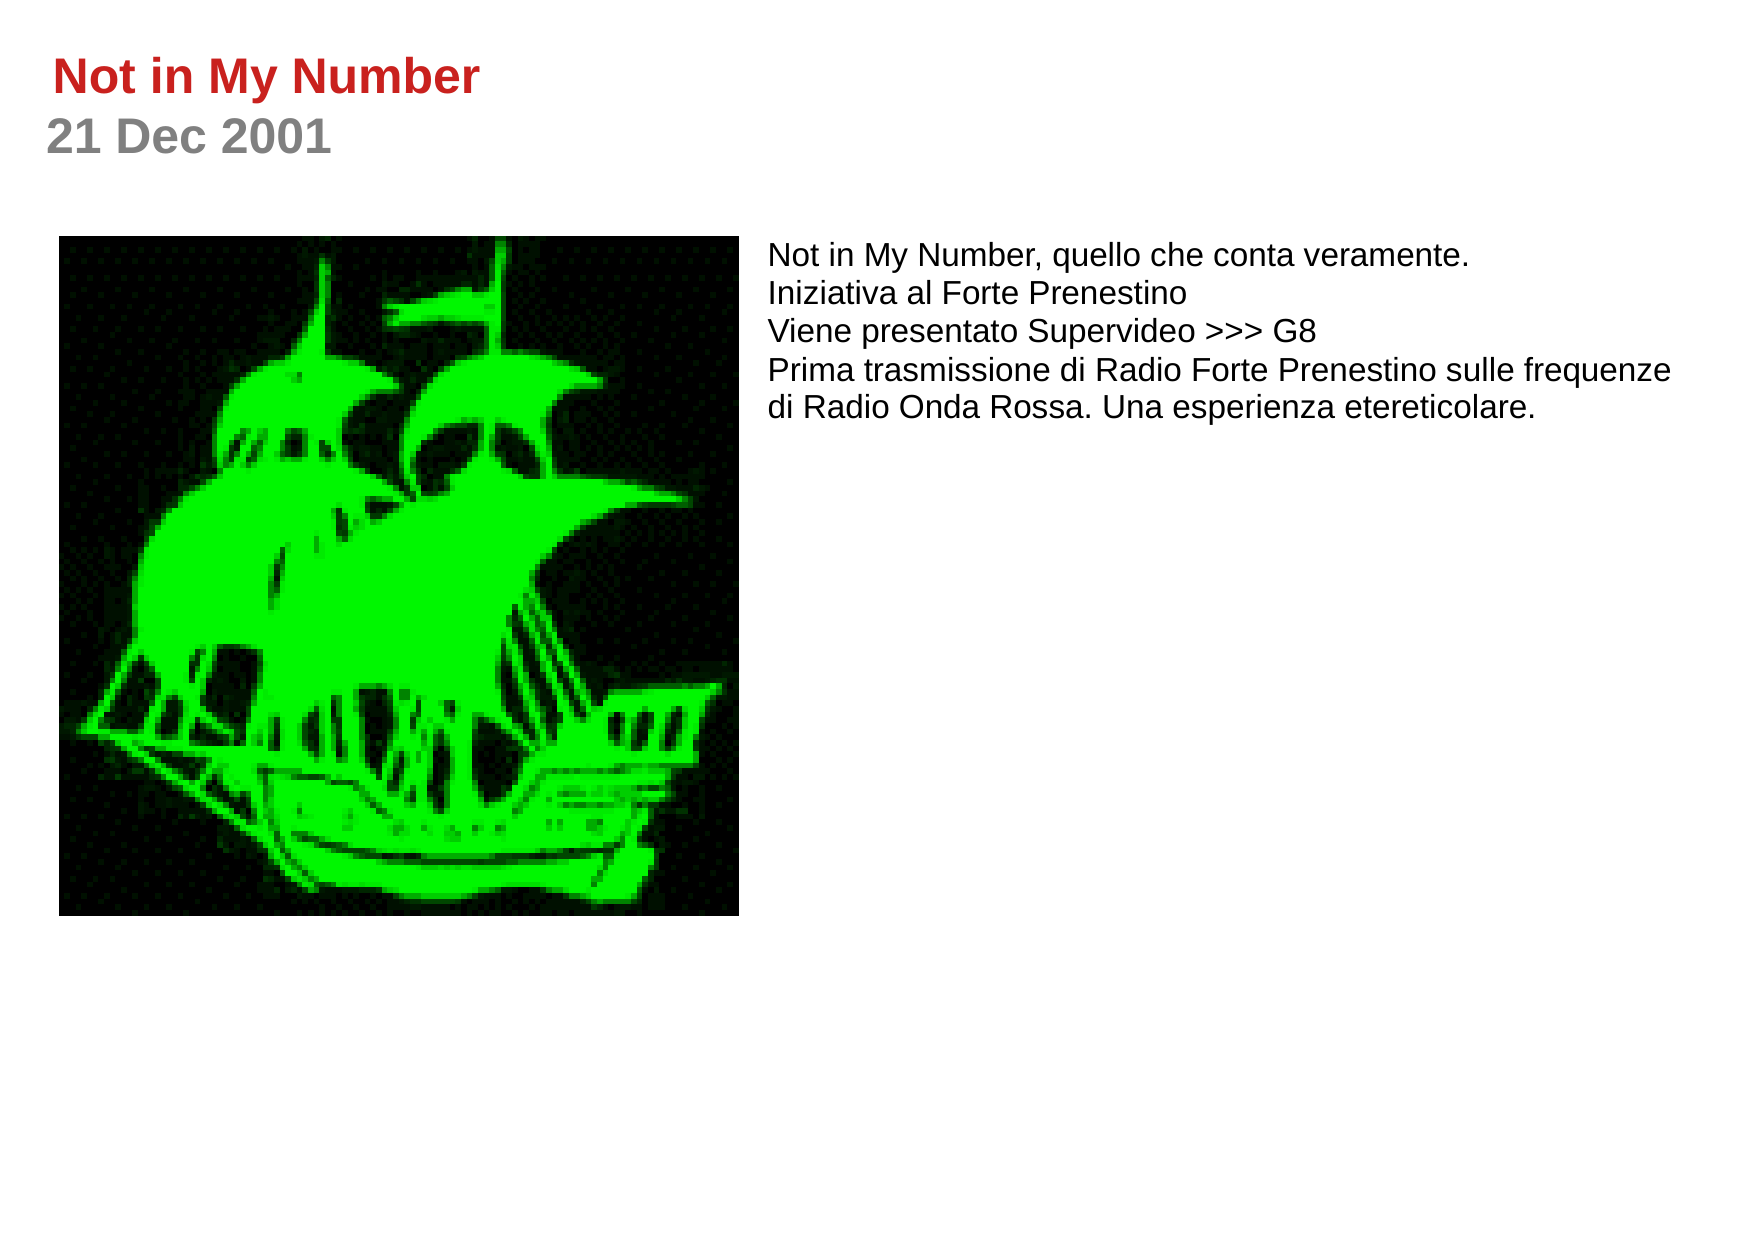

# Not in My Number
21 Dec 2001
Not in My Number, quello che conta veramente.
Iniziativa al Forte Prenestino
Viene presentato Supervideo >>> G8
Prima trasmissione di Radio Forte Prenestino sulle frequenze di Radio Onda Rossa. Una esperienza etereticolare.